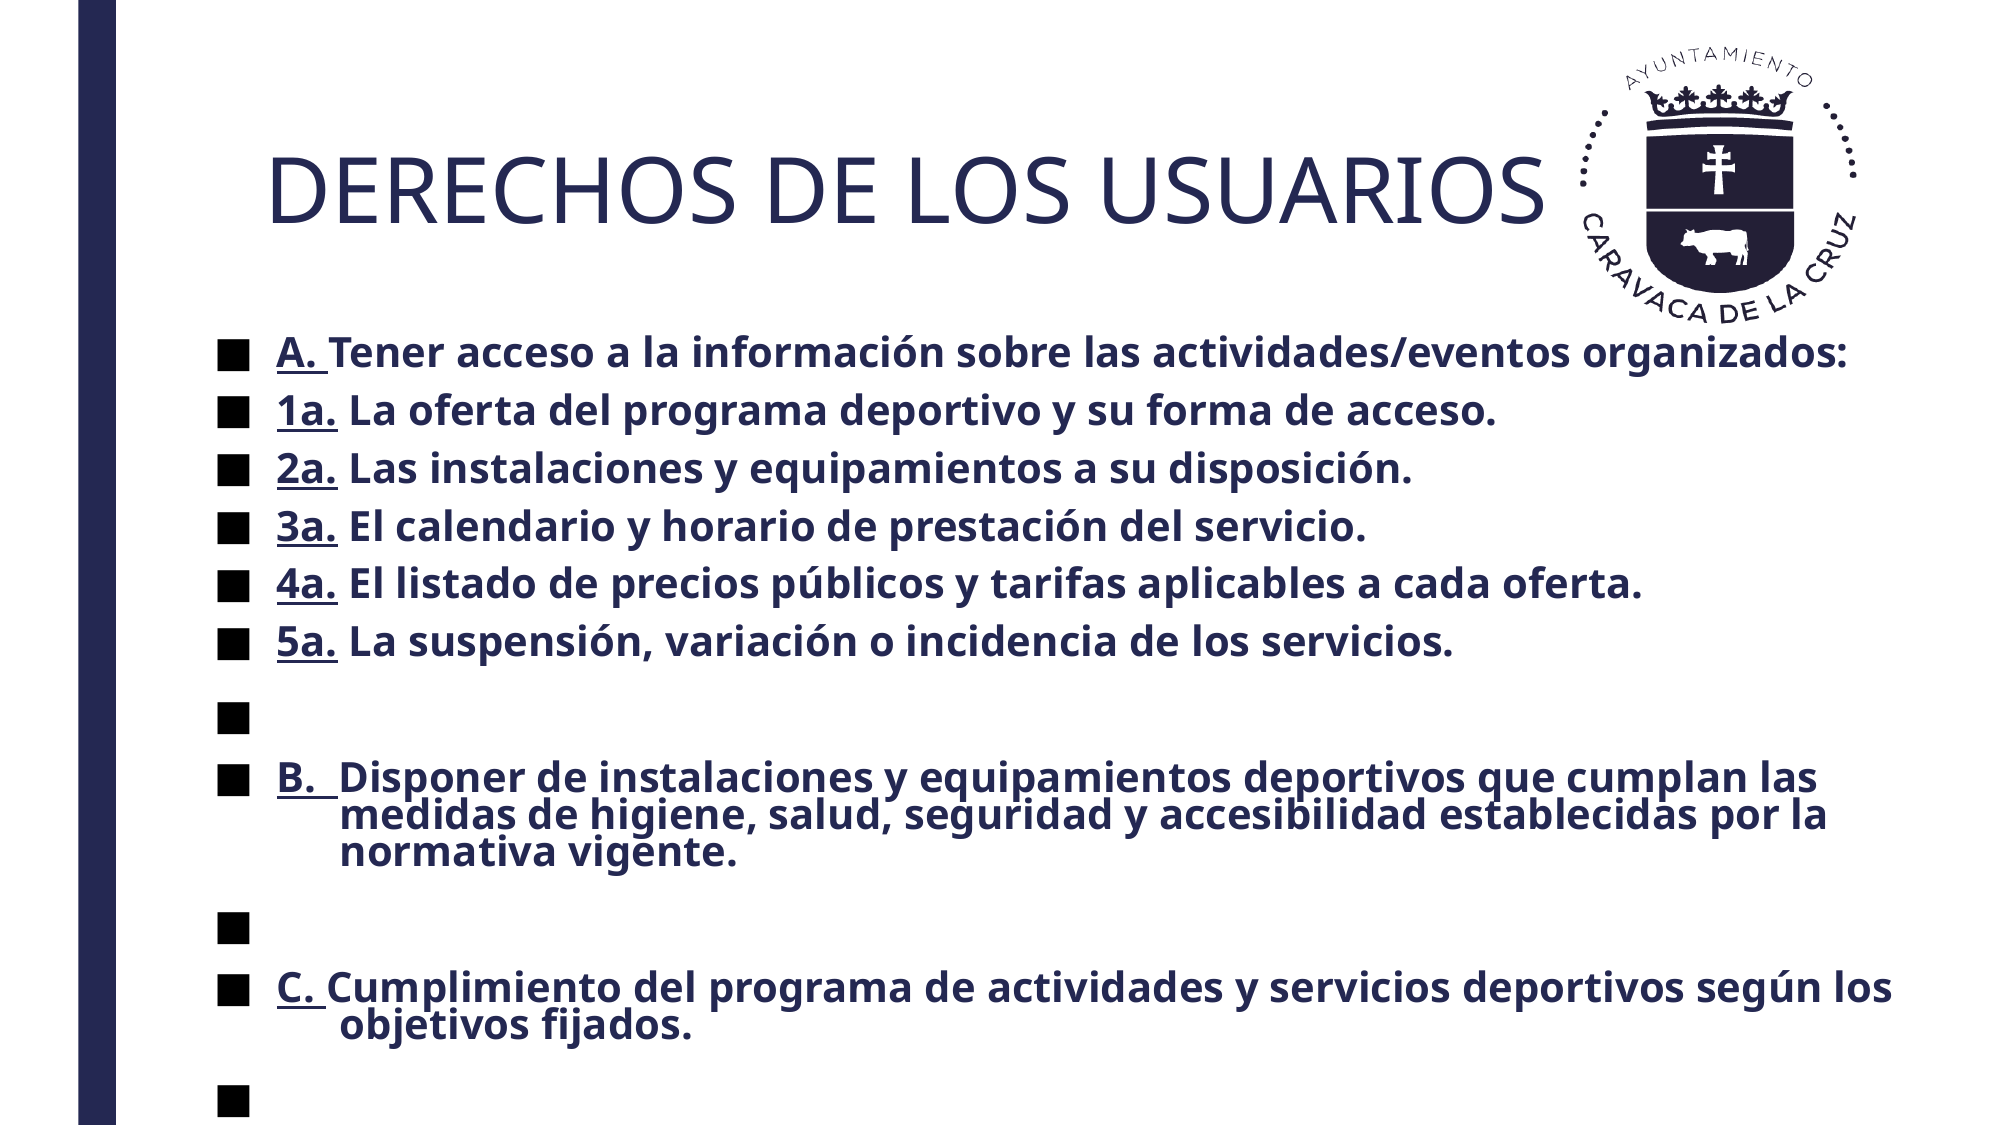

DERECHOS DE LOS USUARIOS
# A. Tener acceso a la información sobre las actividades/eventos organizados:
1a. La oferta del programa deportivo y su forma de acceso.
2a. Las instalaciones y equipamientos a su disposición.
3a. El calendario y horario de prestación del servicio.
4a. El listado de precios públicos y tarifas aplicables a cada oferta.
5a. La suspensión, variación o incidencia de los servicios.
B. Disponer de instalaciones y equipamientos deportivos que cumplan las medidas de higiene, salud, seguridad y accesibilidad establecidas por la normativa vigente.
C. Cumplimiento del programa de actividades y servicios deportivos según los objetivos fijados.